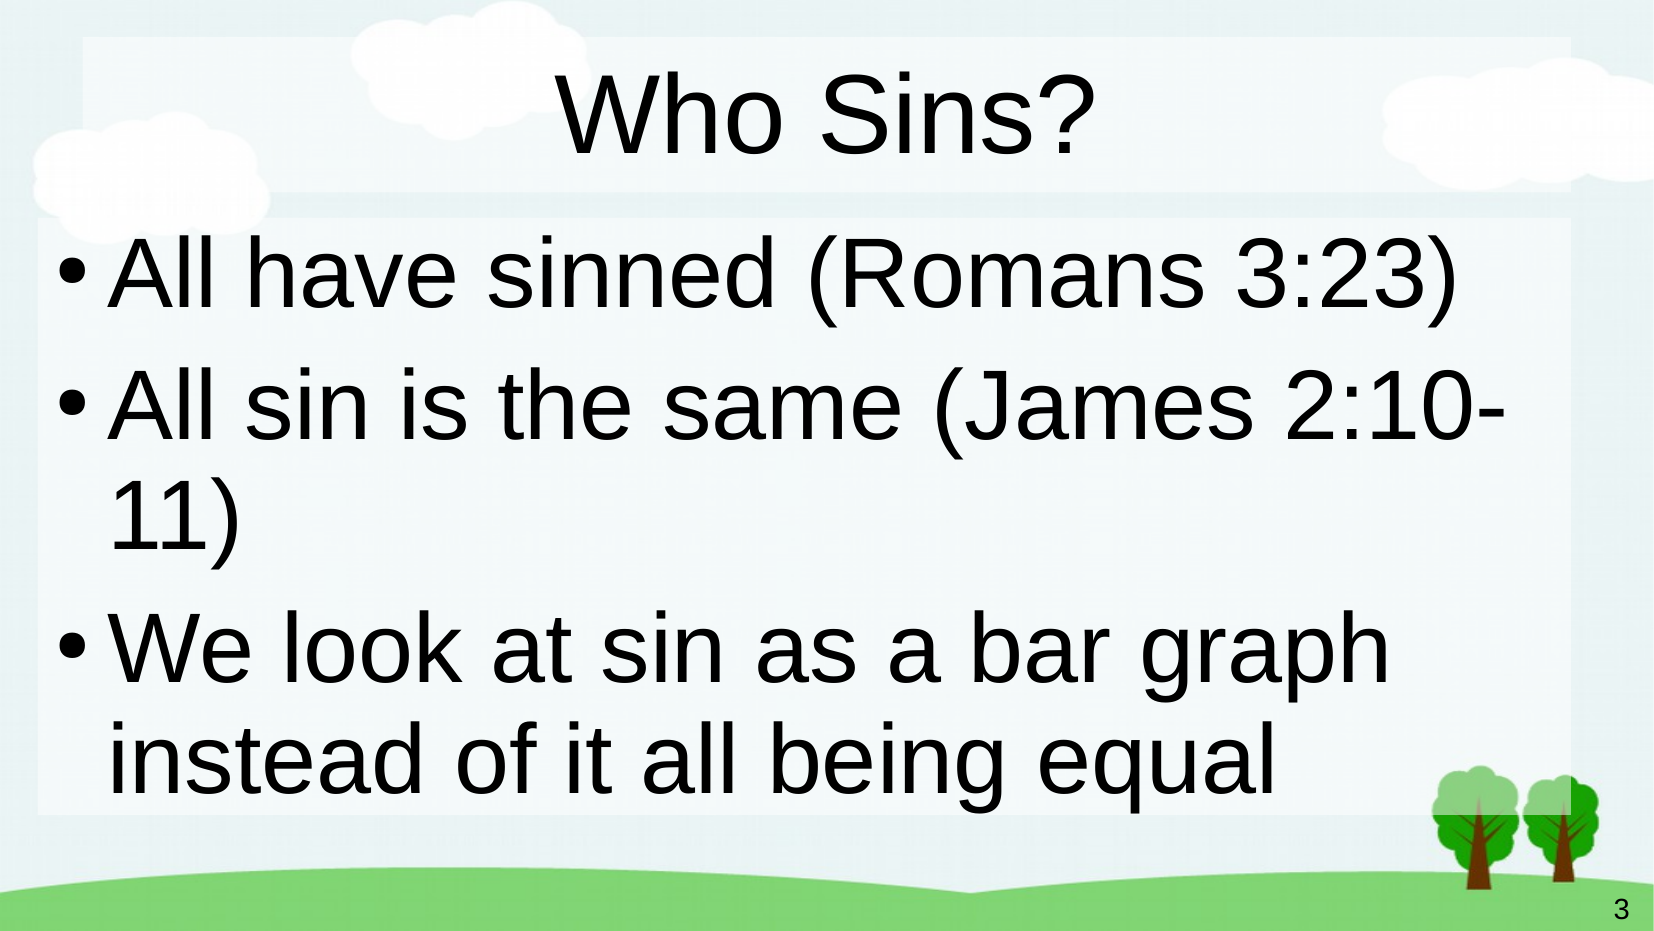

# Who Sins?
All have sinned (Romans 3:23)
All sin is the same (James 2:10-11)
We look at sin as a bar graph instead of it all being equal
3